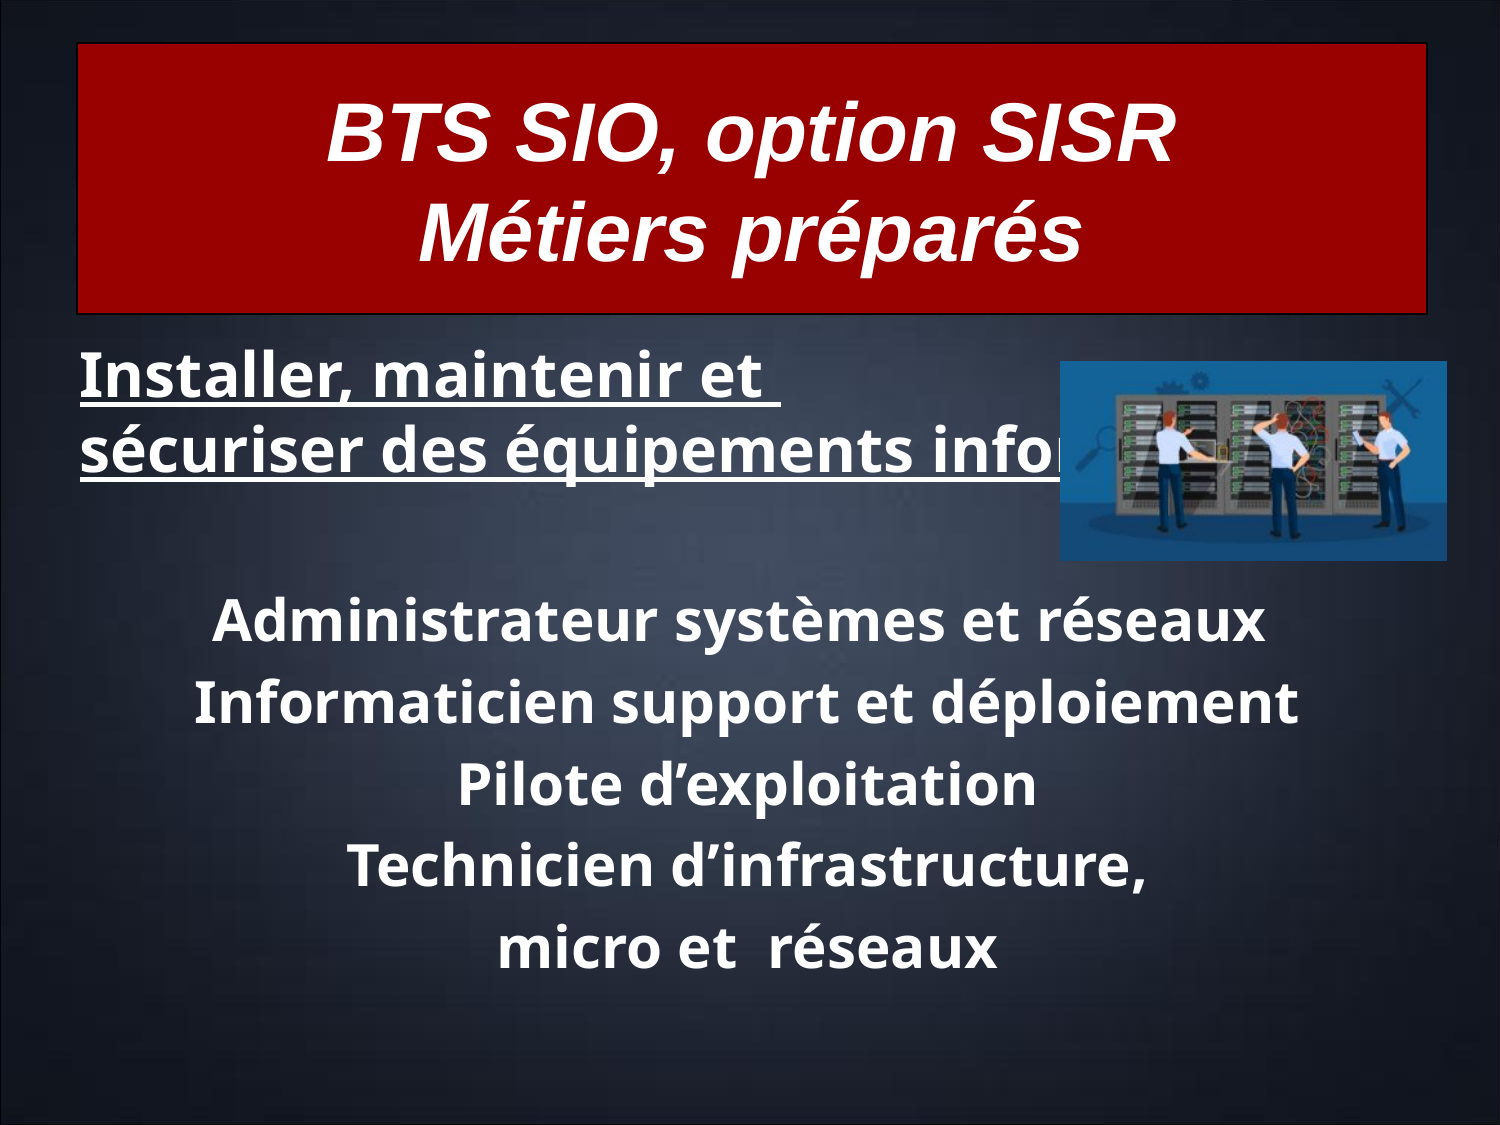

BTS SIO, option SISR
Métiers préparés
# Installer, maintenir et
sécuriser des équipements informatiques
Administrateur systèmes et réseaux
 Informaticien support et déploiement
 Pilote d’exploitation
 Technicien d’infrastructure,
 micro et réseaux